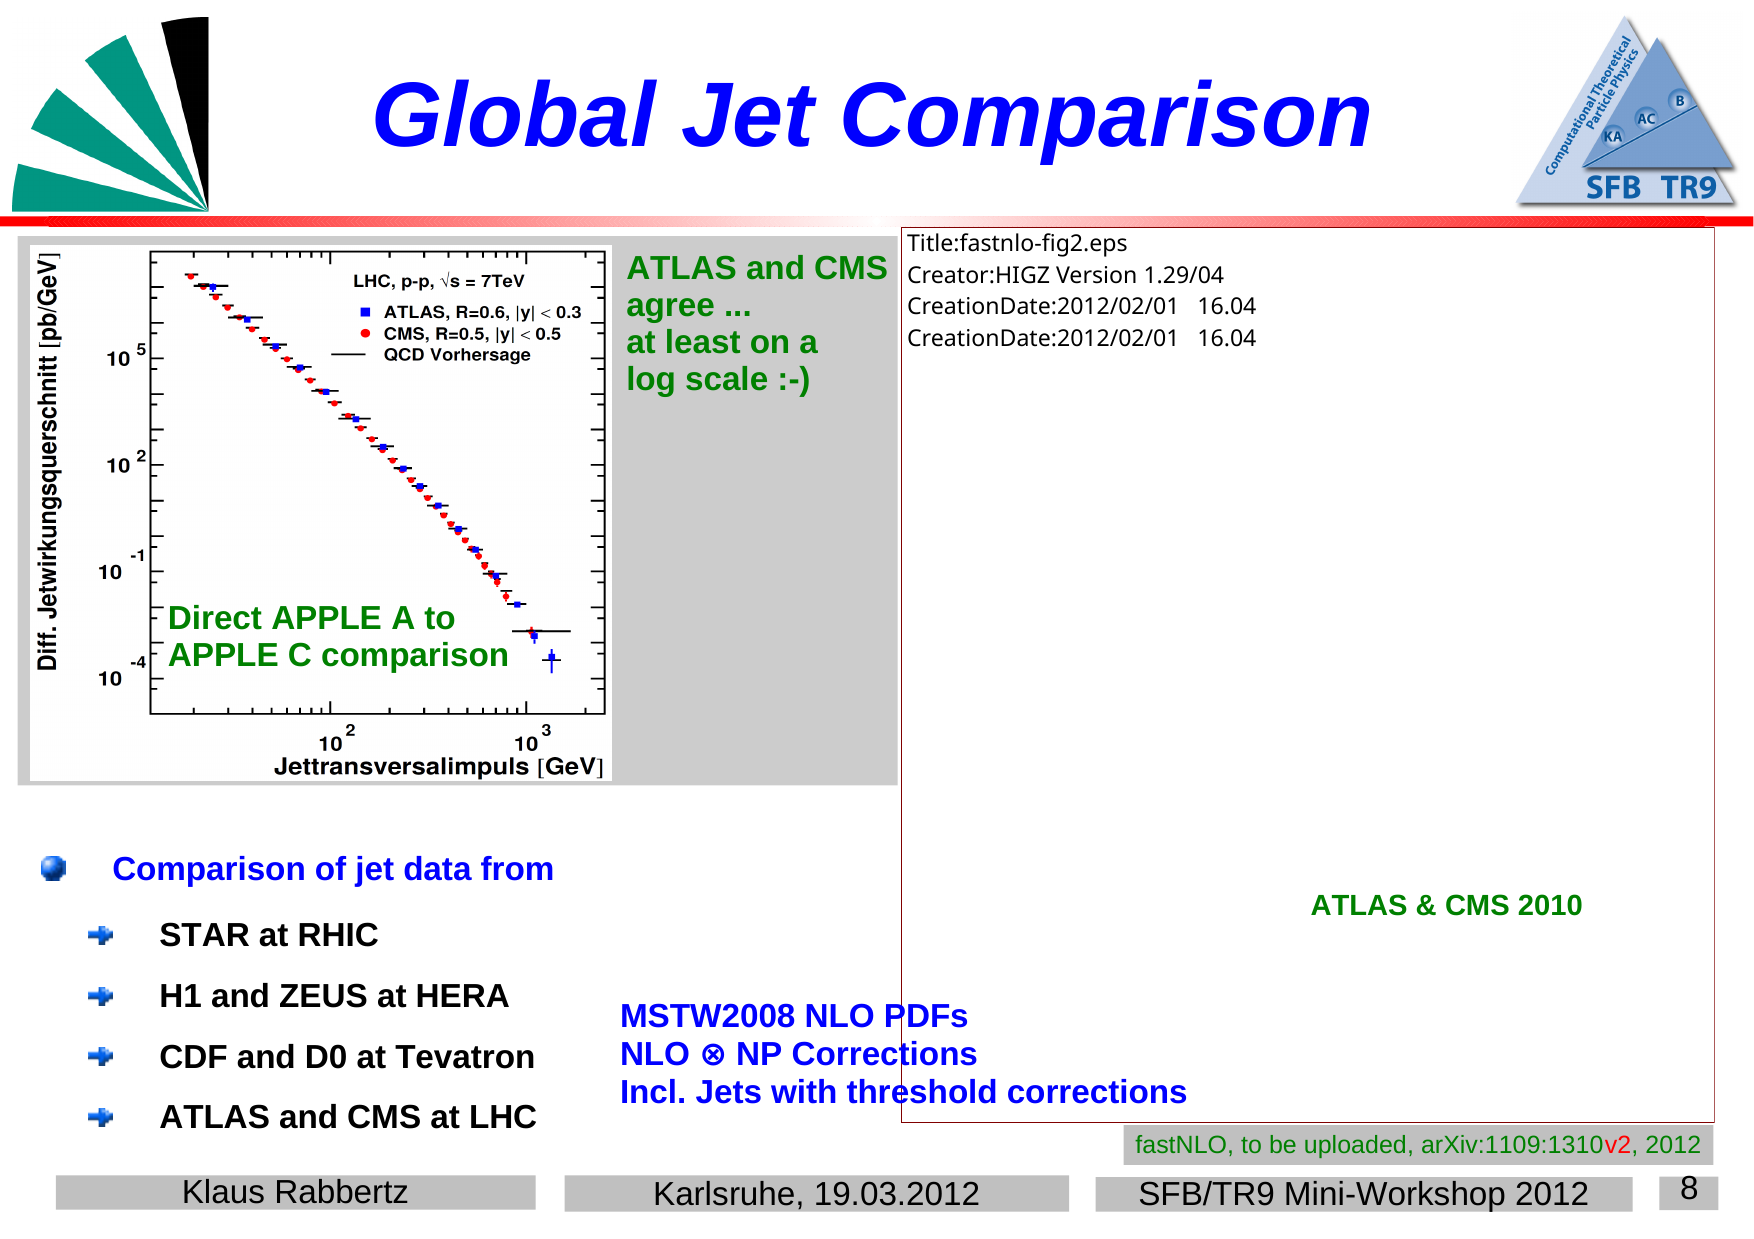

# Global Jet Comparison
ATLAS and CMS
agree ...
at least on a
log scale :-)
Direct APPLE A to
APPLE C comparison
Comparison of jet data from
STAR at RHIC
H1 and ZEUS at HERA
CDF and D0 at Tevatron
ATLAS and CMS at LHC
ATLAS & CMS 2010
MSTW2008 NLO PDFs
NLO ⊗ NP Corrections
Incl. Jets with threshold corrections
fastNLO, to be uploaded, arXiv:1109:1310v2, 2012